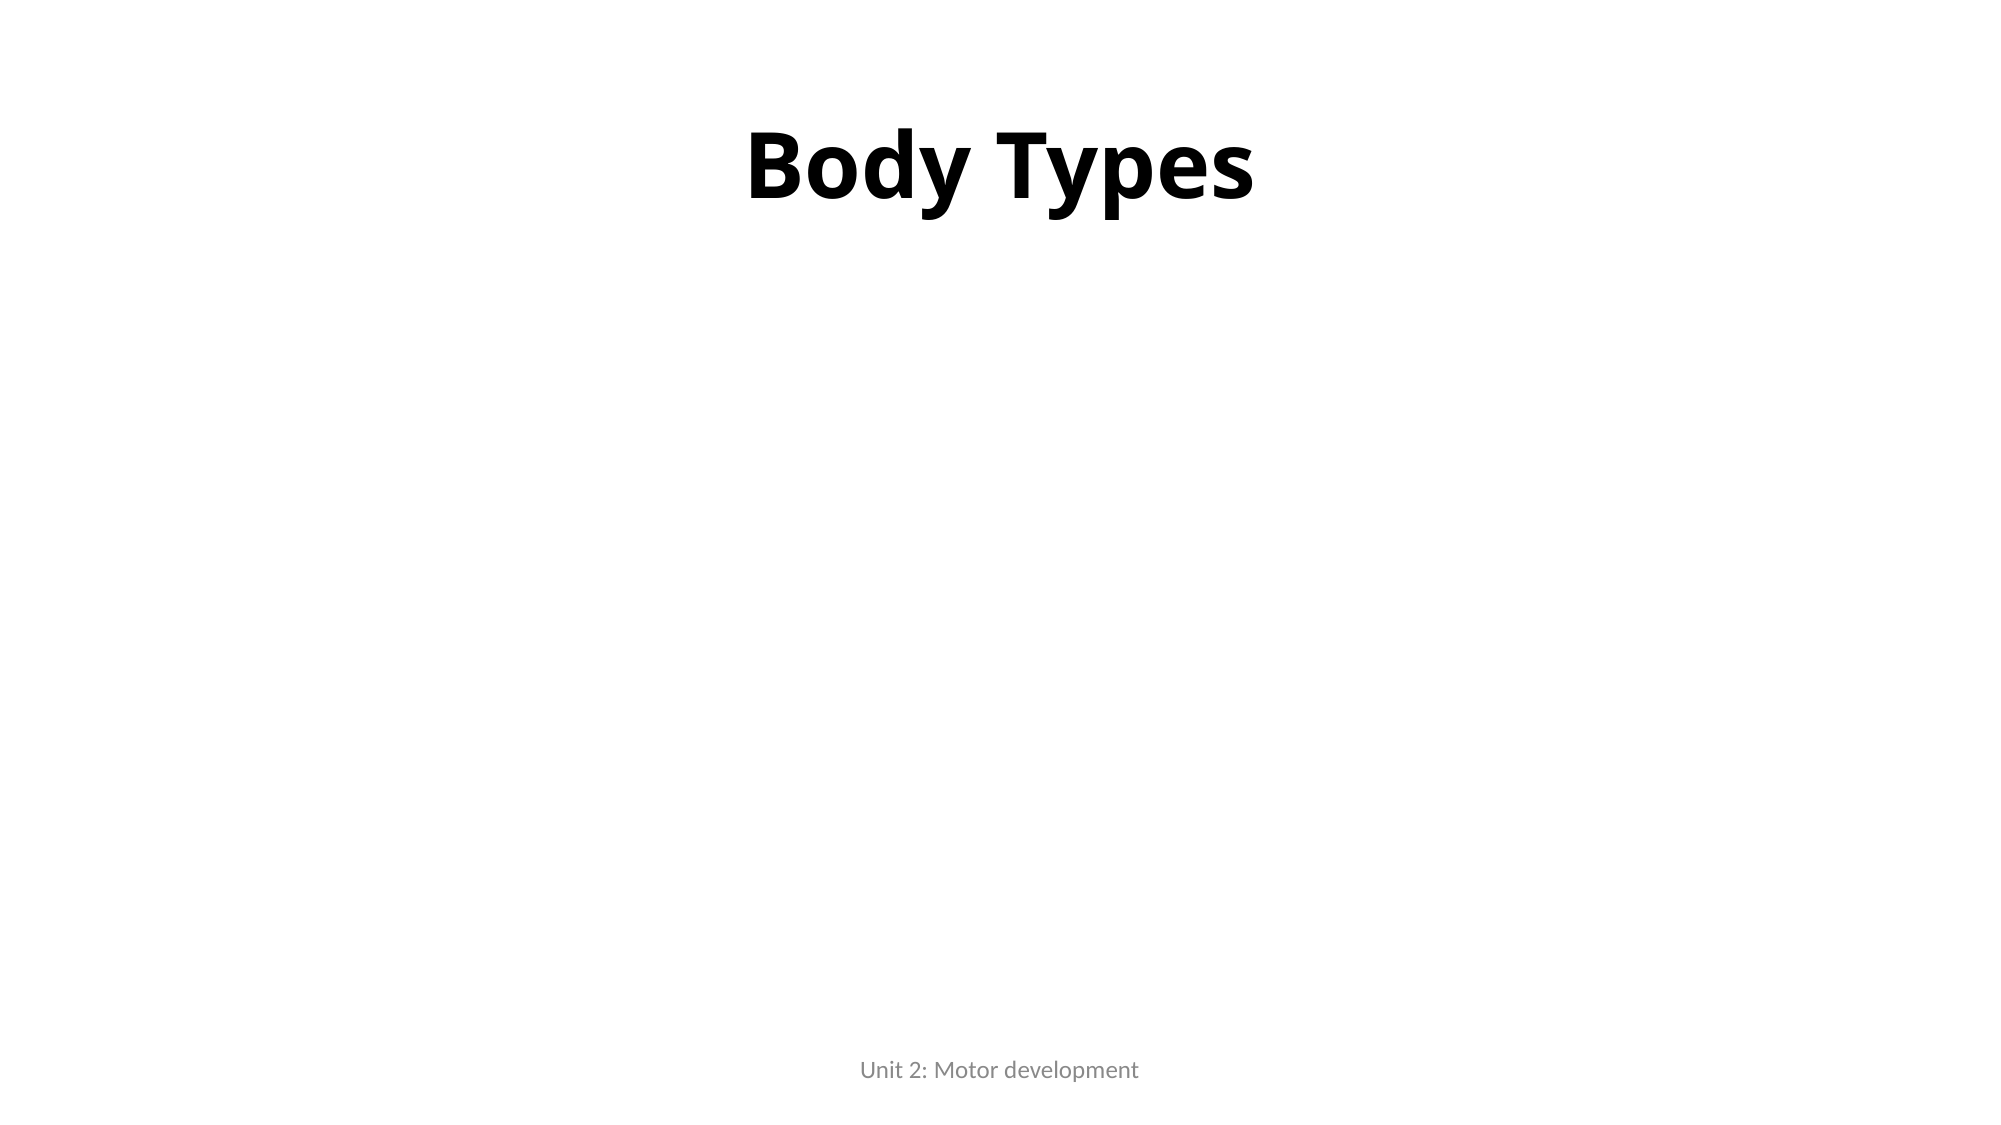

# Body Types
Unit 2: Motor development